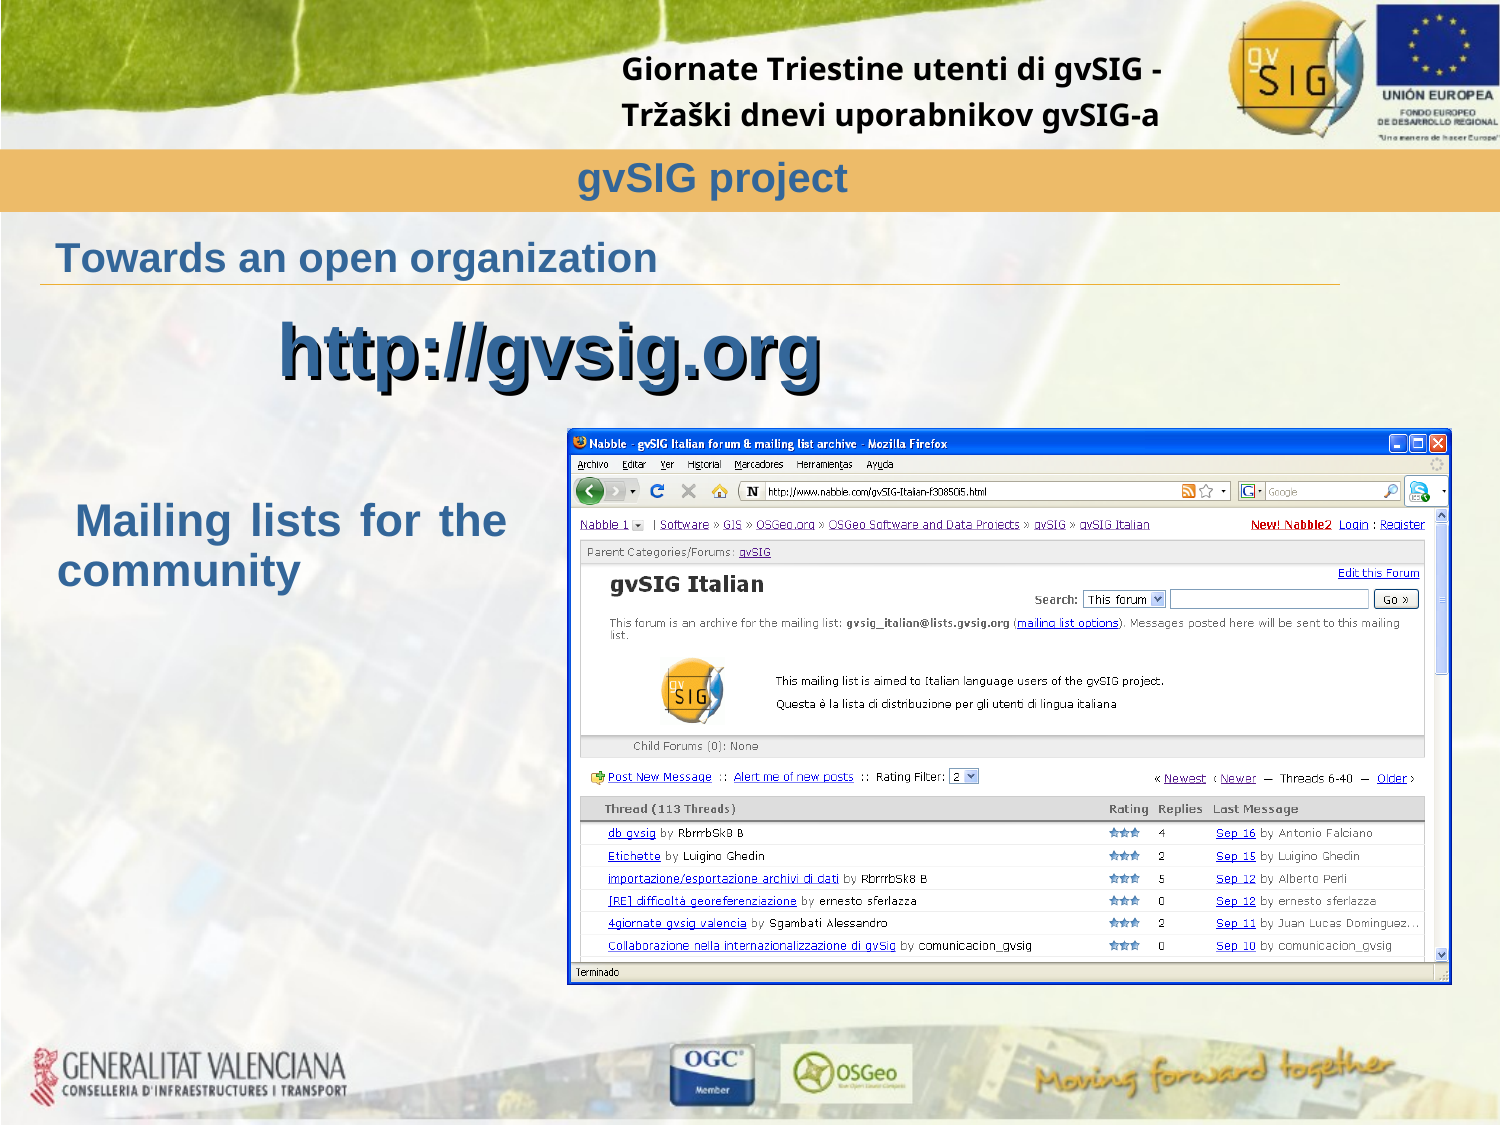

gvSIG project
Towards an open organization
http://gvsig.org
 Mailing lists for the community